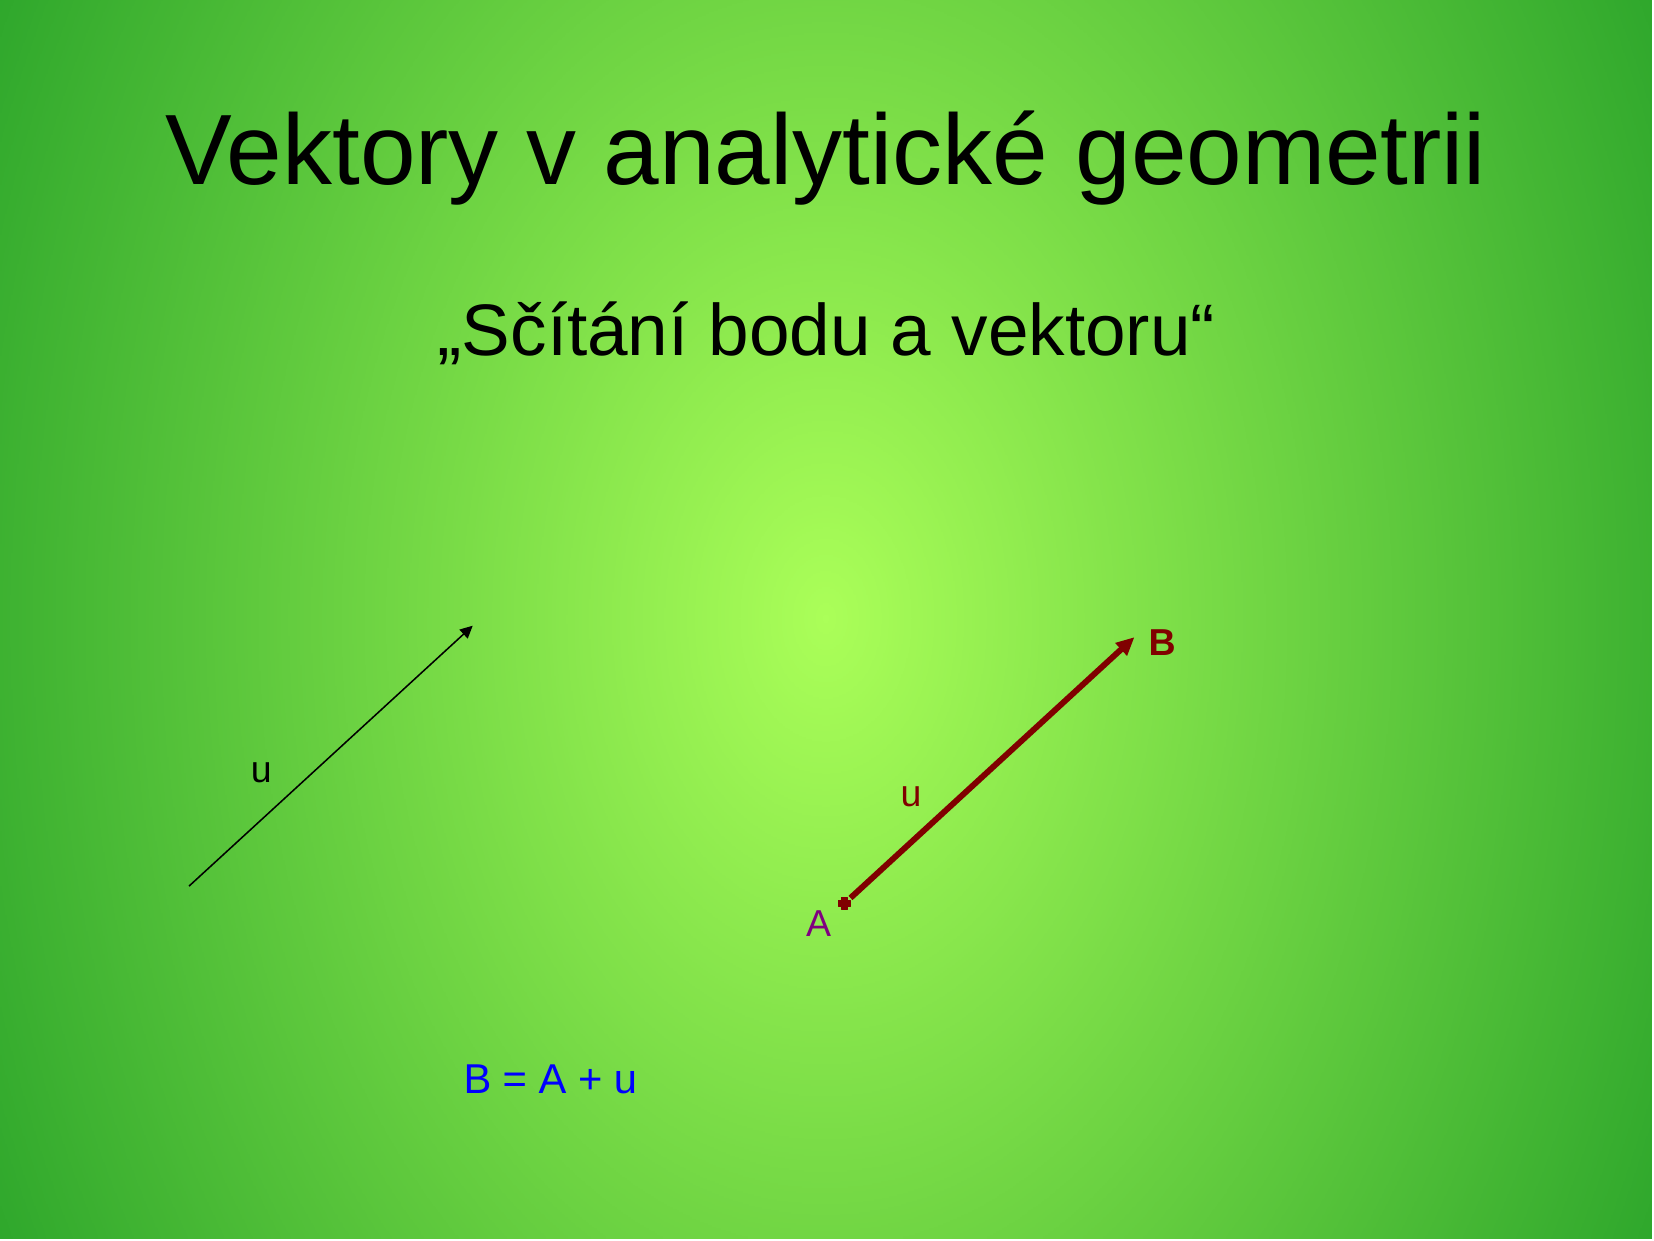

# Vektory v analytické geometrii
„Sčítání bodu a vektoru“
B
u
u
A
B = A + u